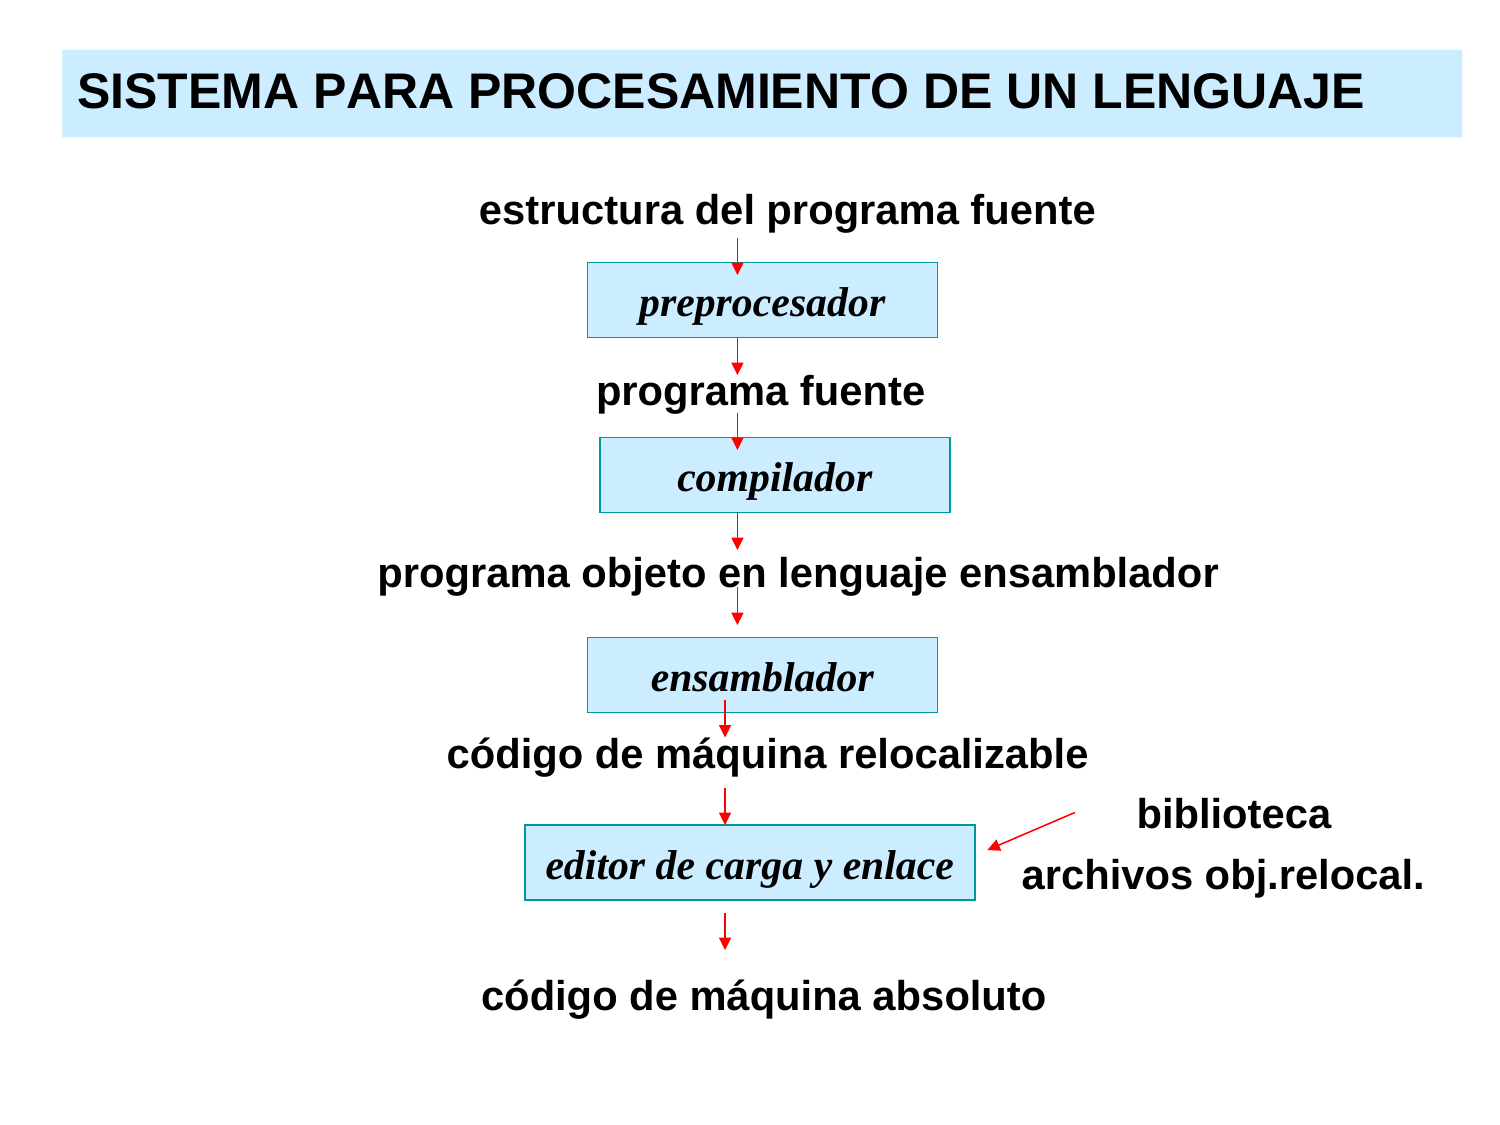

# SISTEMA PARA PROCESAMIENTO DE UN LENGUAJE
estructura del programa fuente
 programa fuente
 programa objeto en lenguaje ensamblador
 código de máquina relocalizable
 biblioteca
 archivos obj.relocal.
 código de máquina absoluto
preprocesador
compilador
ensamblador
editor de carga y enlace
Año 2004
12